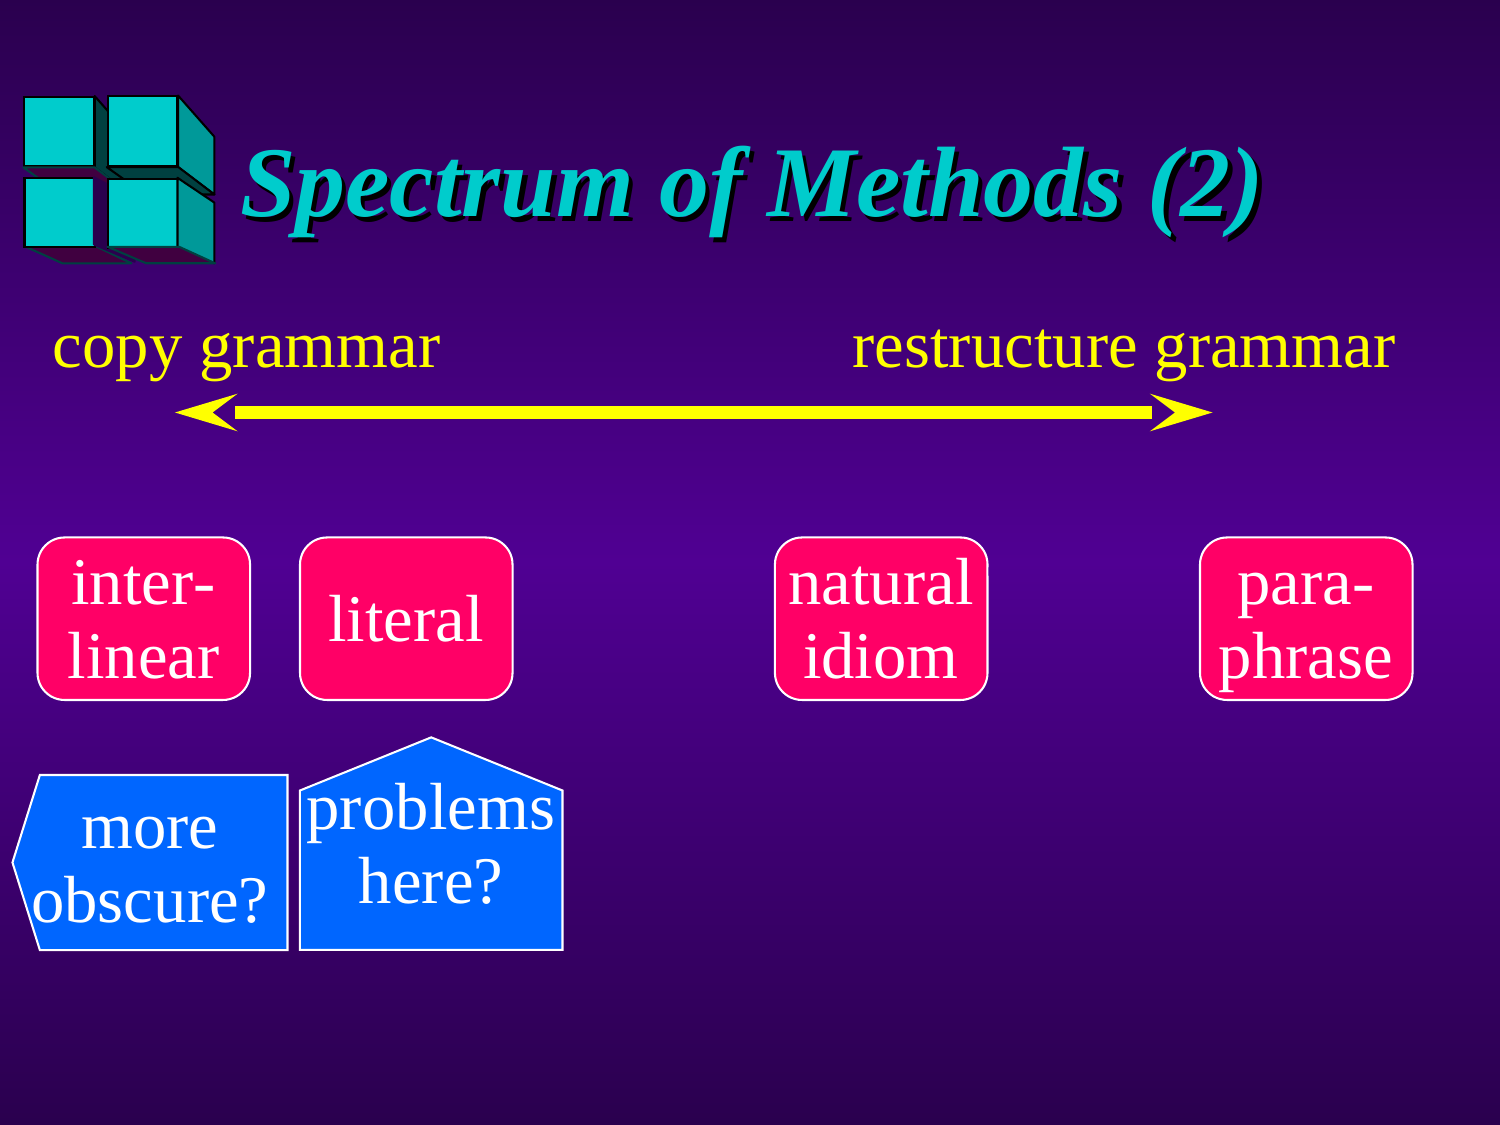

# Spectrum of Methods (2)
copy grammar
restructure grammar
inter-
linear
literal
natural
idiom
para-
phrase
problems
here?
more
obscure?